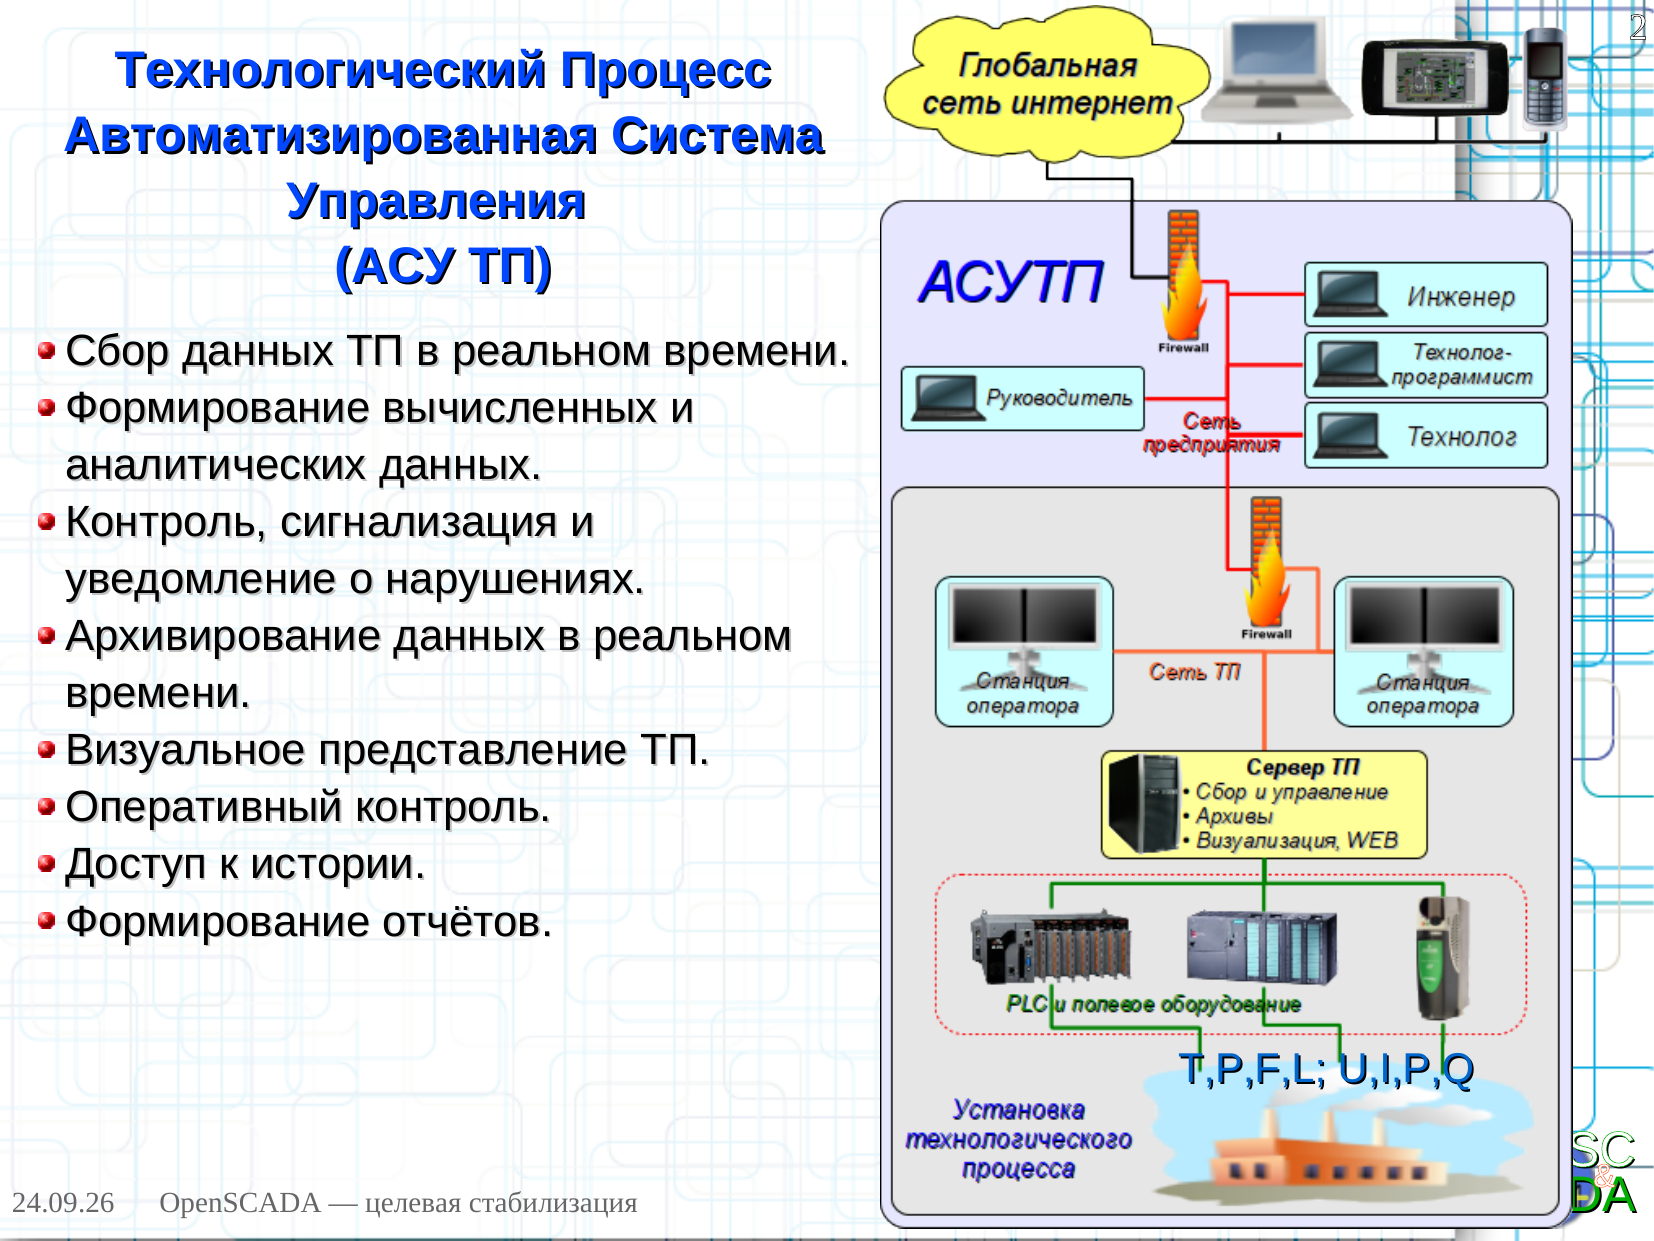

2
# Технологический Процесс Автоматизированная Система Управления (АСУ ТП)
Сбор данных ТП в реальном времени.
Формирование вычисленных и аналитических данных.
Контроль, сигнализация и уведомление о нарушениях.
Архивирование данных в реальном времени.
Визуальное представление ТП.
Оперативный контроль.
Доступ к истории.
Формирование отчётов.
T,P,F,L; U,I,P,Q
OpenSCADA — целевая стабилизация